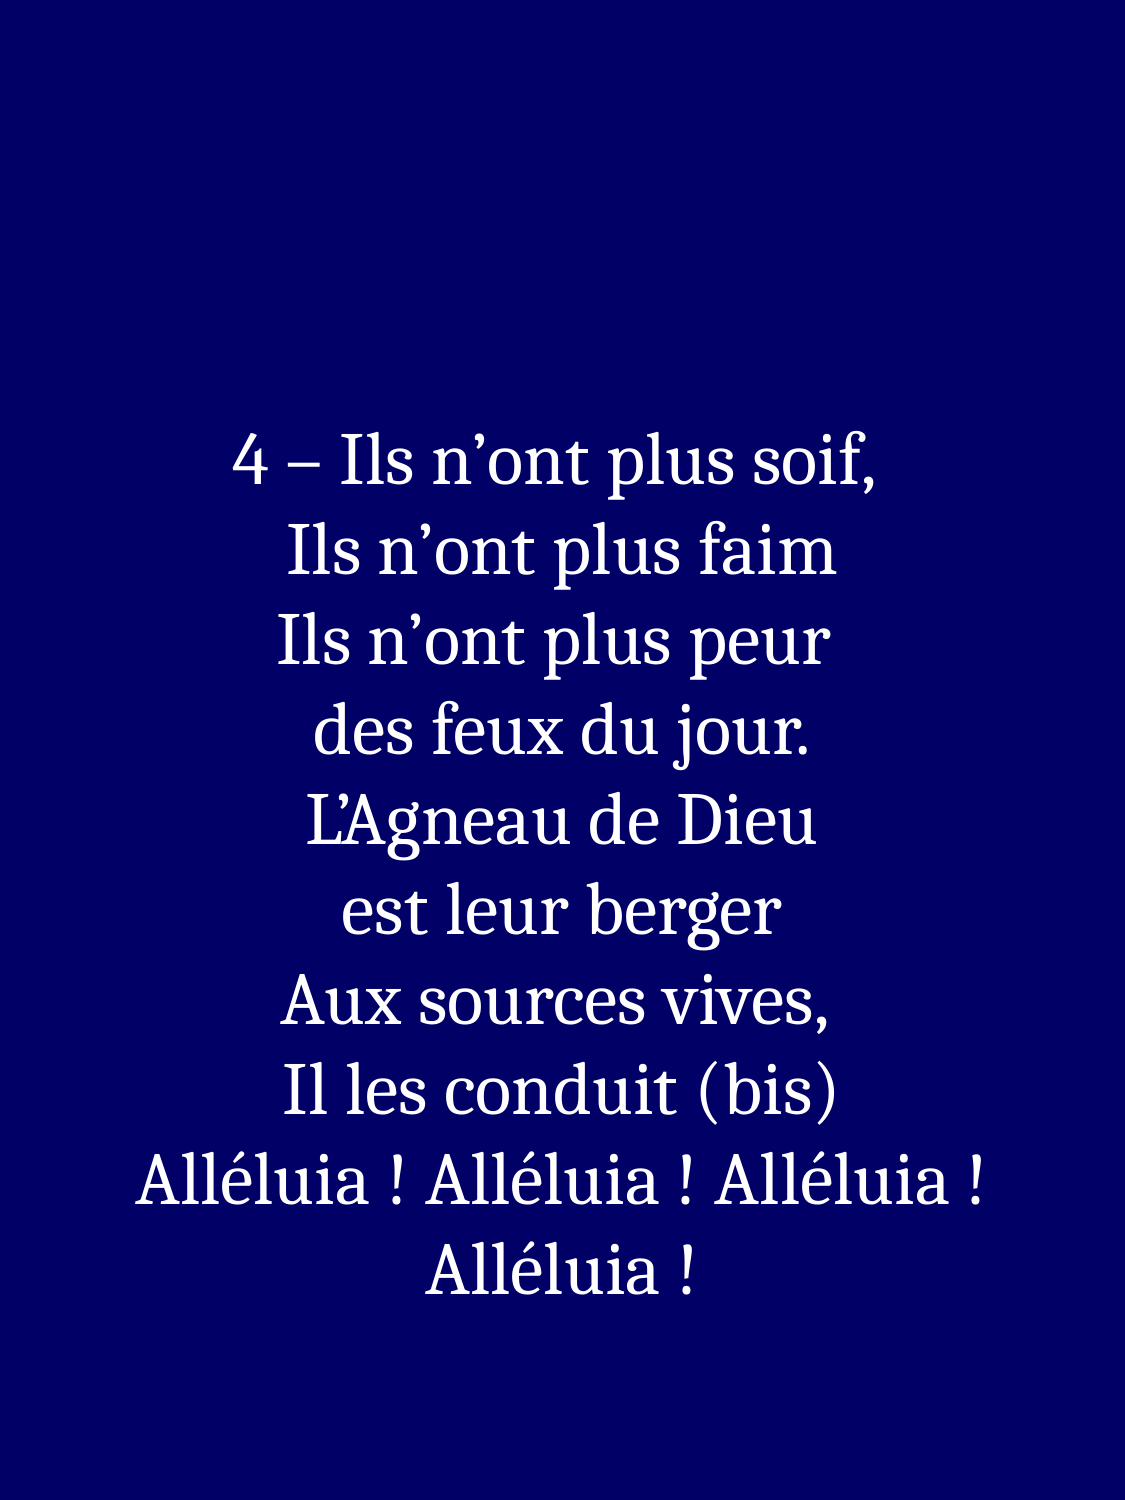

4 – Ils n’ont plus soif,
Ils n’ont plus faim
Ils n’ont plus peur
des feux du jour.
L’Agneau de Dieu
est leur berger
Aux sources vives,
Il les conduit (bis)
Alléluia ! Alléluia ! Alléluia ! Alléluia !